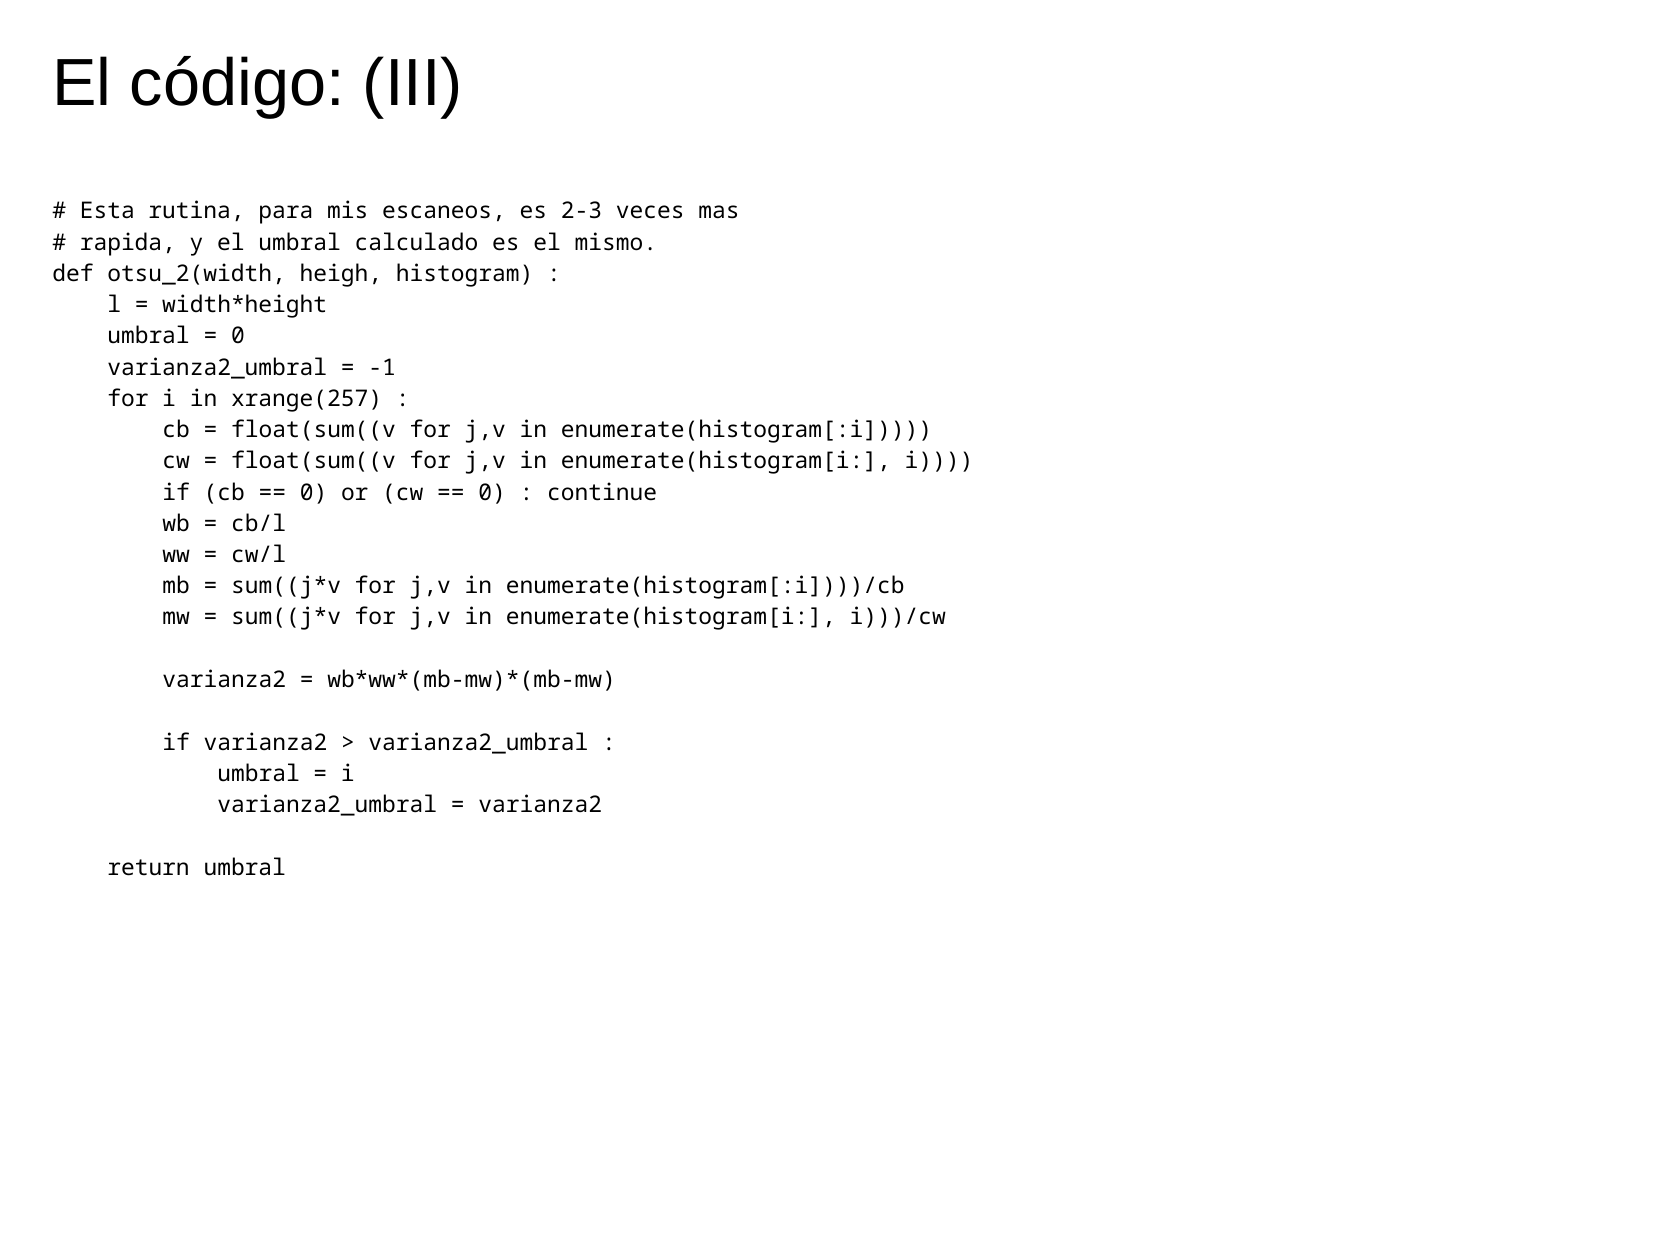

El código: (III)
# Esta rutina, para mis escaneos, es 2-3 veces mas
# rapida, y el umbral calculado es el mismo.
def otsu_2(width, heigh, histogram) :
 l = width*height
 umbral = 0
 varianza2_umbral = -1
 for i in xrange(257) :
 cb = float(sum((v for j,v in enumerate(histogram[:i]))))
 cw = float(sum((v for j,v in enumerate(histogram[i:], i))))
 if (cb == 0) or (cw == 0) : continue
 wb = cb/l
 ww = cw/l
 mb = sum((j*v for j,v in enumerate(histogram[:i])))/cb
 mw = sum((j*v for j,v in enumerate(histogram[i:], i)))/cw
 varianza2 = wb*ww*(mb-mw)*(mb-mw)
 if varianza2 > varianza2_umbral :
 umbral = i
 varianza2_umbral = varianza2
 return umbral